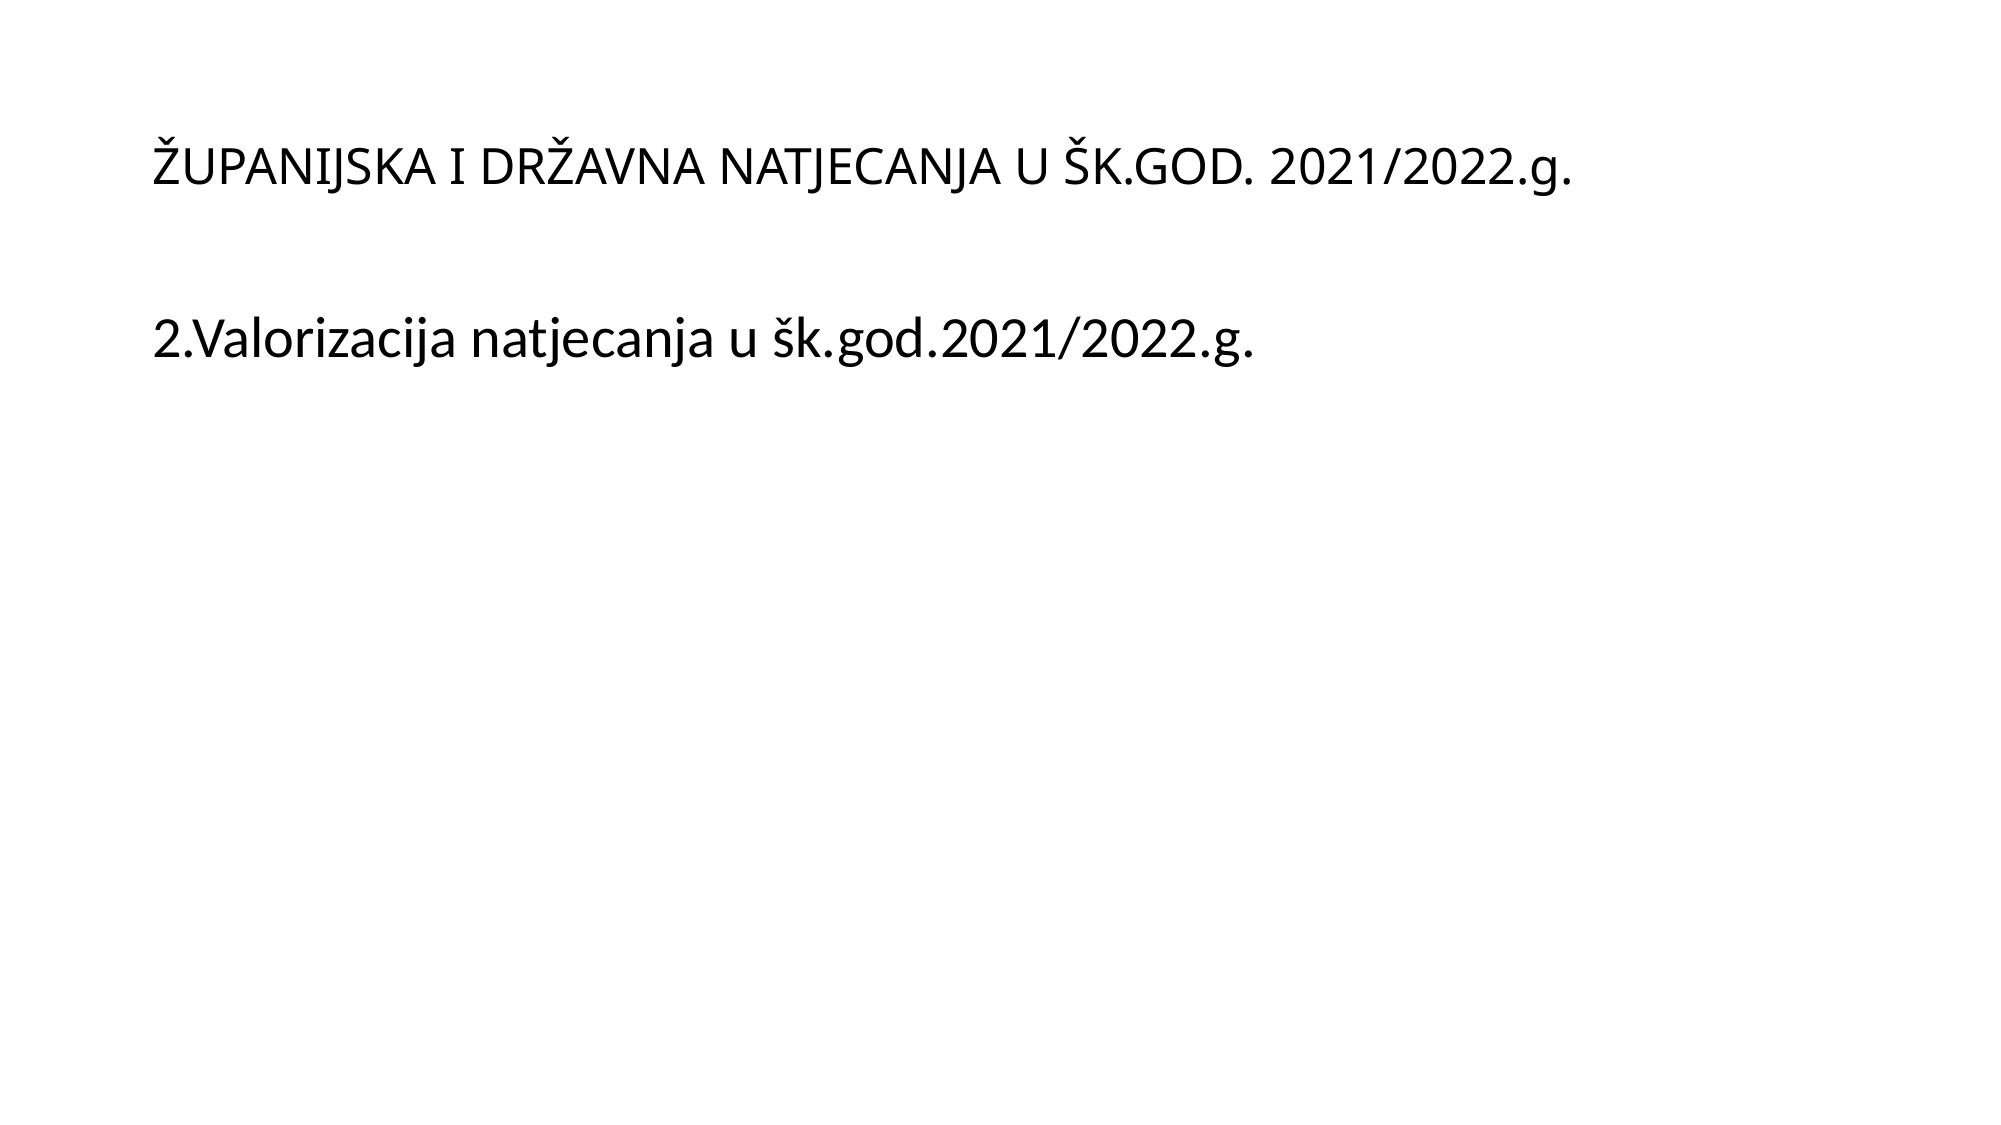

# ŽUPANIJSKA I DRŽAVNA NATJECANJA U ŠK.GOD. 2021/2022.g.
2.Valorizacija natjecanja u šk.god.2021/2022.g.